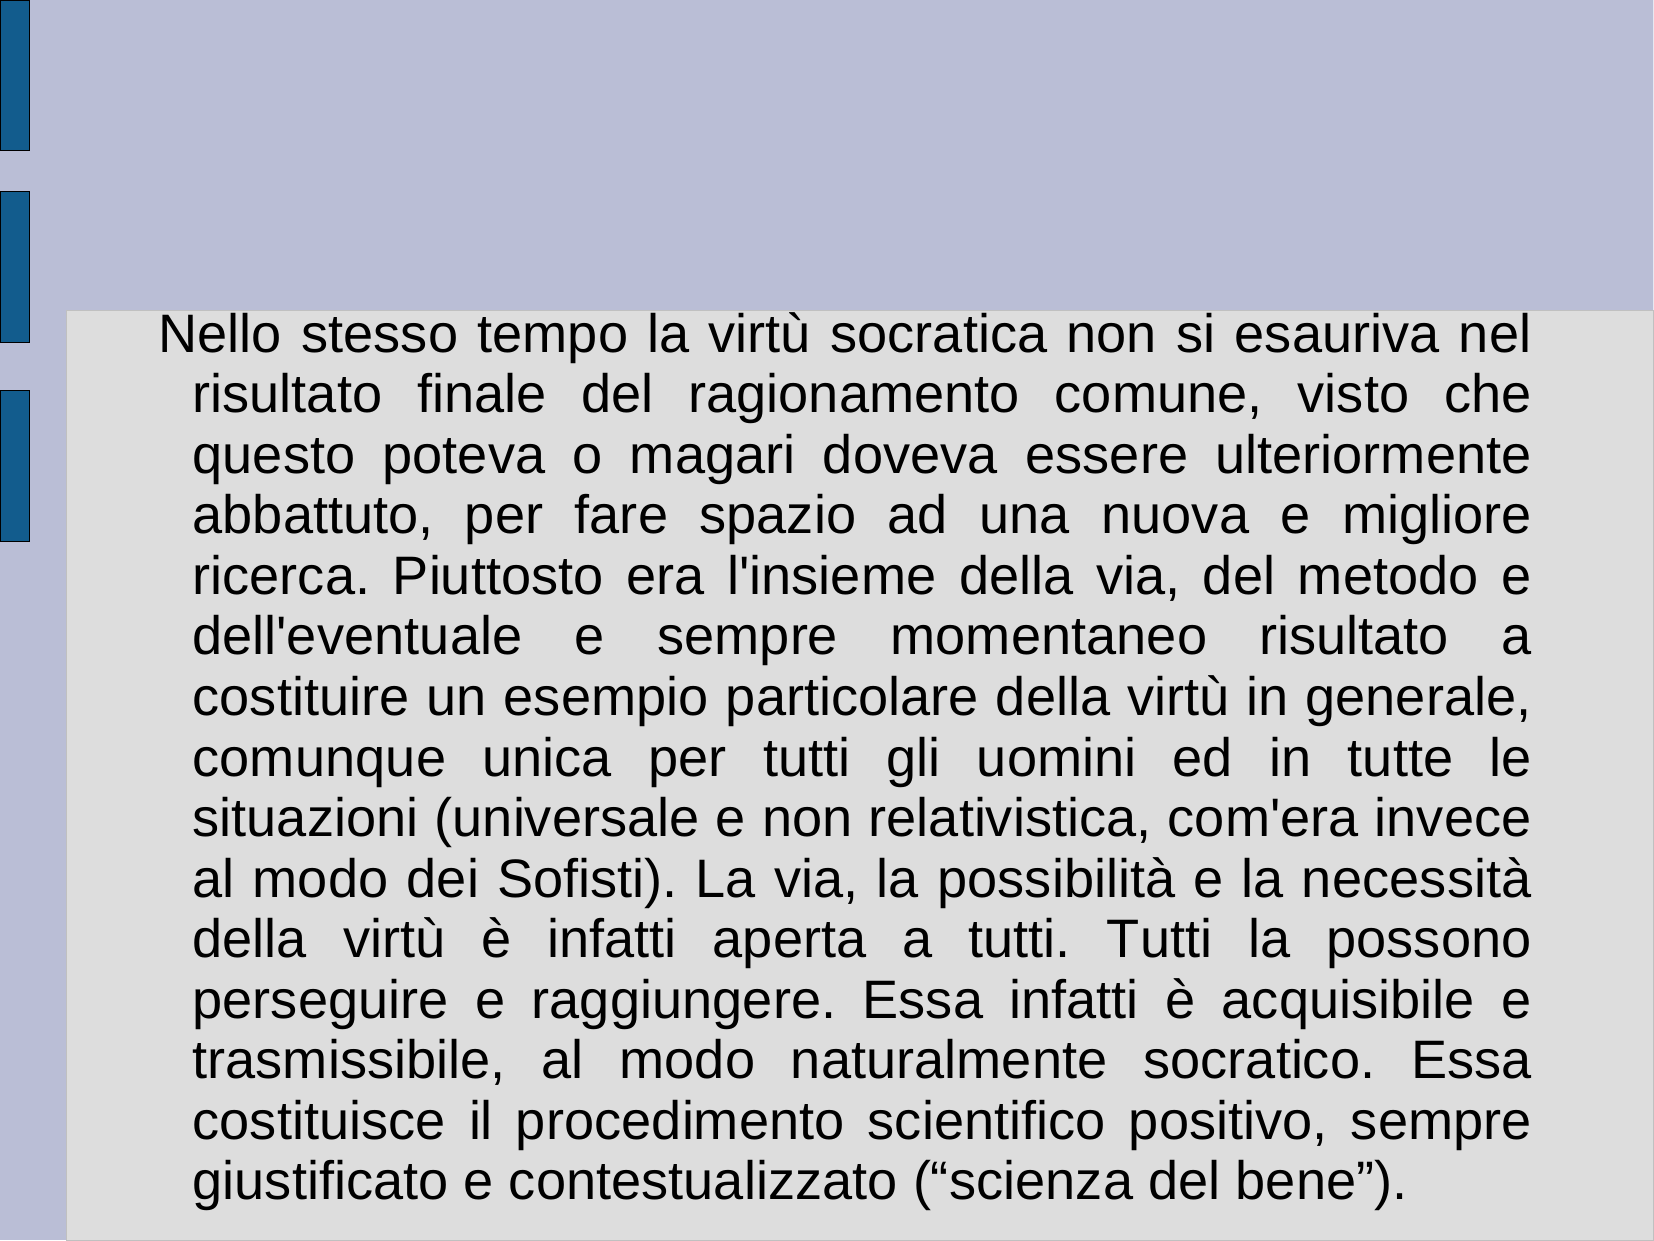

#
 Nello stesso tempo la virtù socratica non si esauriva nel risultato finale del ragionamento comune, visto che questo poteva o magari doveva essere ulteriormente abbattuto, per fare spazio ad una nuova e migliore ricerca. Piuttosto era l'insieme della via, del metodo e dell'eventuale e sempre momentaneo risultato a costituire un esempio particolare della virtù in generale, comunque unica per tutti gli uomini ed in tutte le situazioni (universale e non relativistica, com'era invece al modo dei Sofisti). La via, la possibilità e la necessità della virtù è infatti aperta a tutti. Tutti la possono perseguire e raggiungere. Essa infatti è acquisibile e trasmissibile, al modo naturalmente socratico. Essa costituisce il procedimento scientifico positivo, sempre giustificato e contestualizzato (“scienza del bene”).